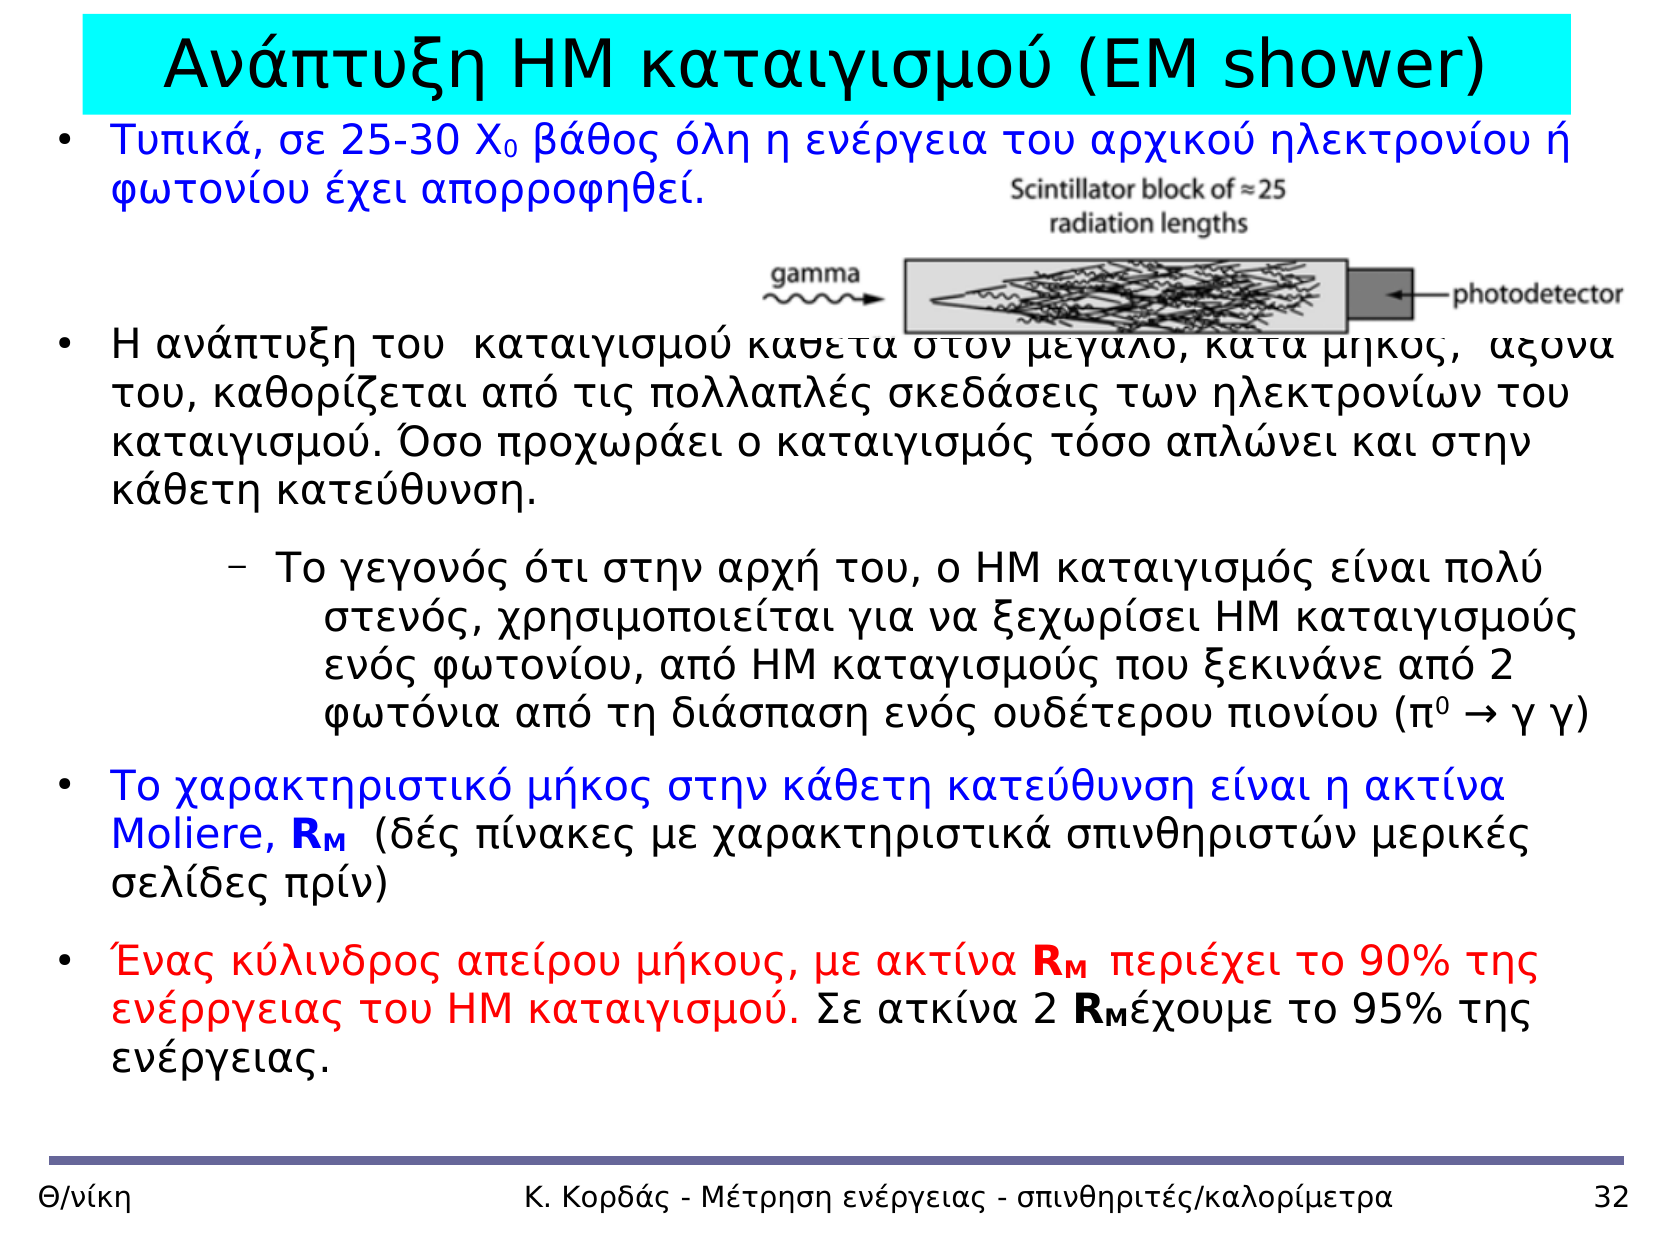

# Ανάπτυξη HM καταιγισμού (ΕΜ shower)
Τυπικά, σε 25-30 X0 βάθος όλη η ενέργεια του αρχικού ηλεκτρονίου ή φωτονίου έχει απορροφηθεί.
Η ανάπτυξη του καταιγισμού κάθετα στον μεγάλο, κατά μήκος, άξονά του, καθορίζεται από τις πολλαπλές σκεδάσεις των ηλεκτρονίων του καταιγισμού. Όσο προχωράει ο καταιγισμός τόσο απλώνει και στην κάθετη κατεύθυνση.
Το γεγονός ότι στην αρχή του, ο ΗΜ καταιγισμός είναι πολύ στενός, χρησιμοποιείται για να ξεχωρίσει ΗΜ καταιγισμούς ενός φωτονίου, από ΗΜ καταγισμούς που ξεκινάνε από 2 φωτόνια από τη διάσπαση ενός ουδέτερου πιονίου (π0 → γ γ)
Το χαρακτηριστικό μήκος στην κάθετη κατεύθυνση είναι η ακτίνα Moliere, RM (δές πίνακες με χαρακτηριστικά σπινθηριστών μερικές σελίδες πρίν)
Ένας κύλινδρος απείρου μήκους, με ακτίνα RM περιέχει το 90% της ενέρργειας του ΗΜ καταιγισμού. Σε ατκίνα 2 RMέχουμε το 95% της ενέργειας.
Θ/νίκη
Κ. Κορδάς - Μέτρηση ενέργειας - σπινθηριτές/καλορίμετρα
32